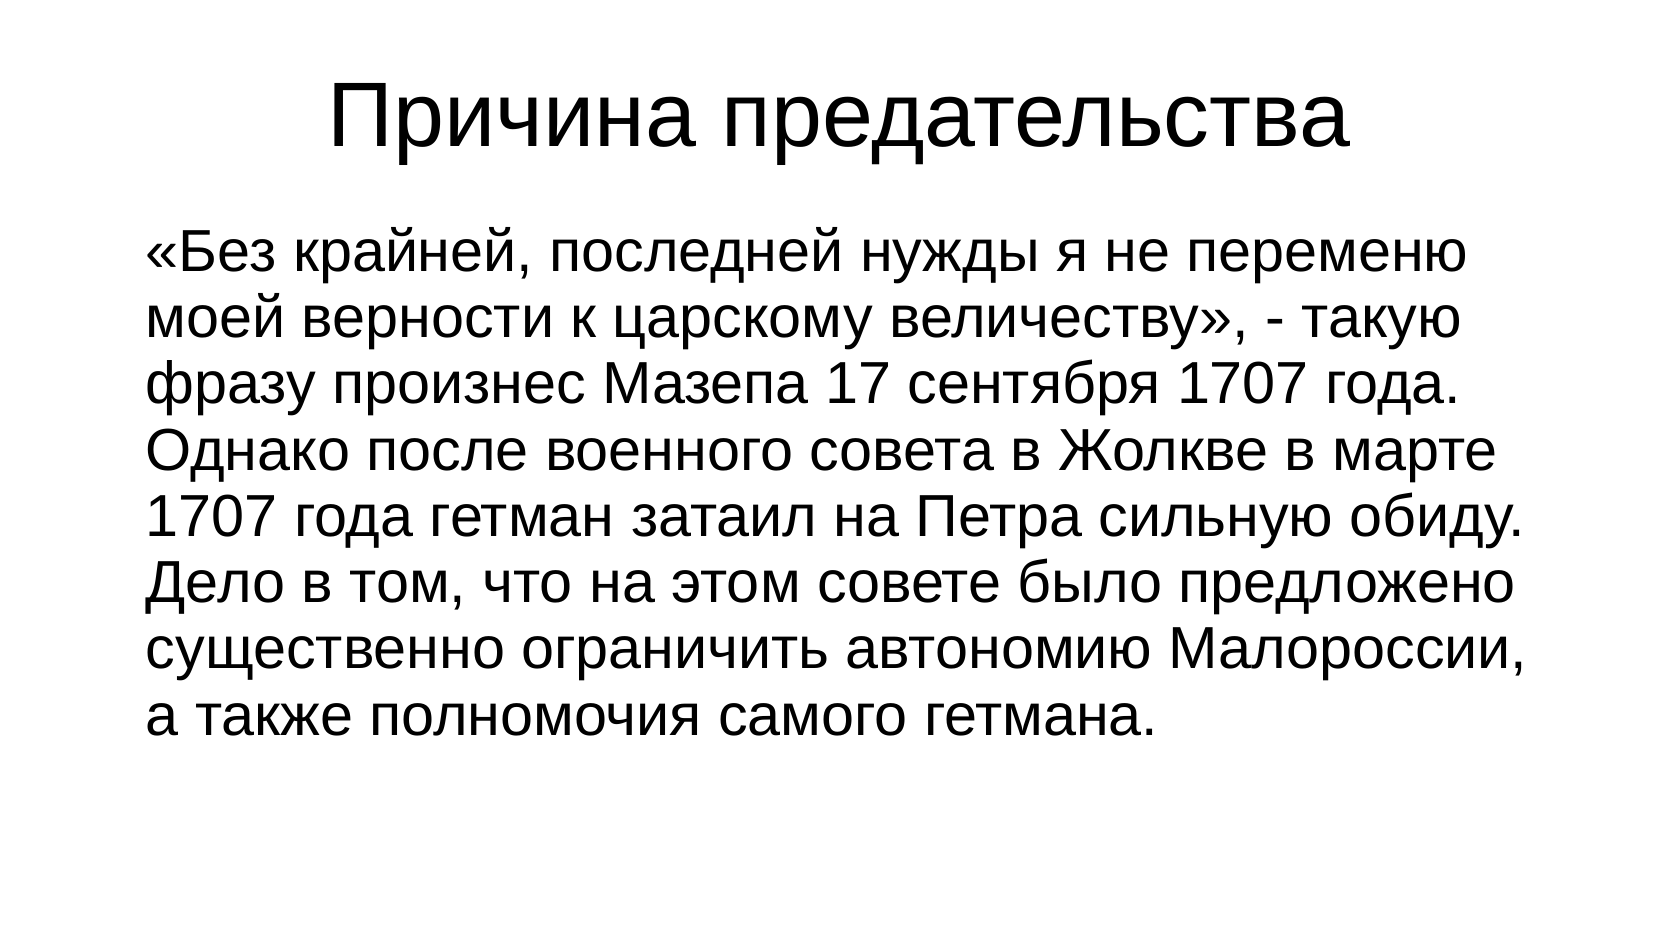

# Причина предательства
«Без крайней, последней нужды я не переменю моей верности к царскому величеству», - такую фразу произнес Мазепа 17 сентября 1707 года. Однако после военного совета в Жолкве в марте 1707 года гетман затаил на Петра сильную обиду. Дело в том, что на этом совете было предложено существенно ограничить автономию Малороссии, а также полномочия самого гетмана.